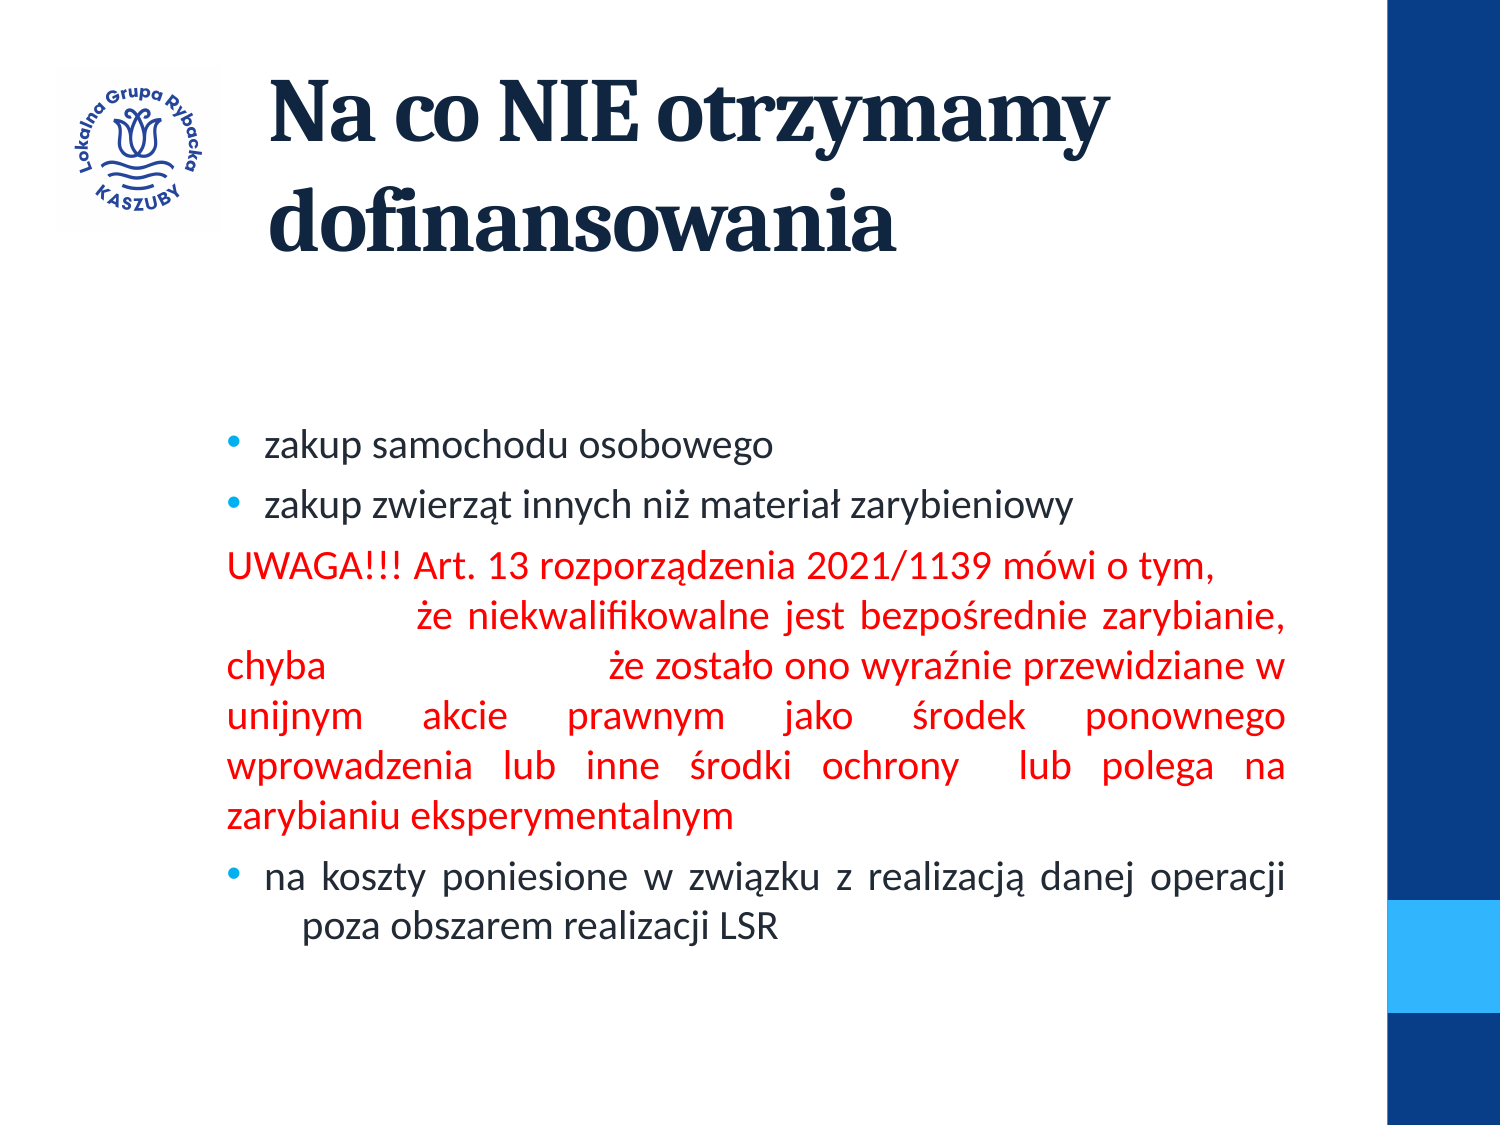

# Na co NIE otrzymamy dofinansowania
zakup samochodu osobowego
zakup zwierząt innych niż materiał zarybieniowy
UWAGA!!! Art. 13 rozporządzenia 2021/1139 mówi o tym, że niekwalifikowalne jest bezpośrednie zarybianie, chyba że zostało ono wyraźnie przewidziane w unijnym akcie prawnym jako środek ponownego wprowadzenia lub inne środki ochrony lub polega na zarybianiu eksperymentalnym
na koszty poniesione w związku z realizacją danej operacji poza obszarem realizacji LSR